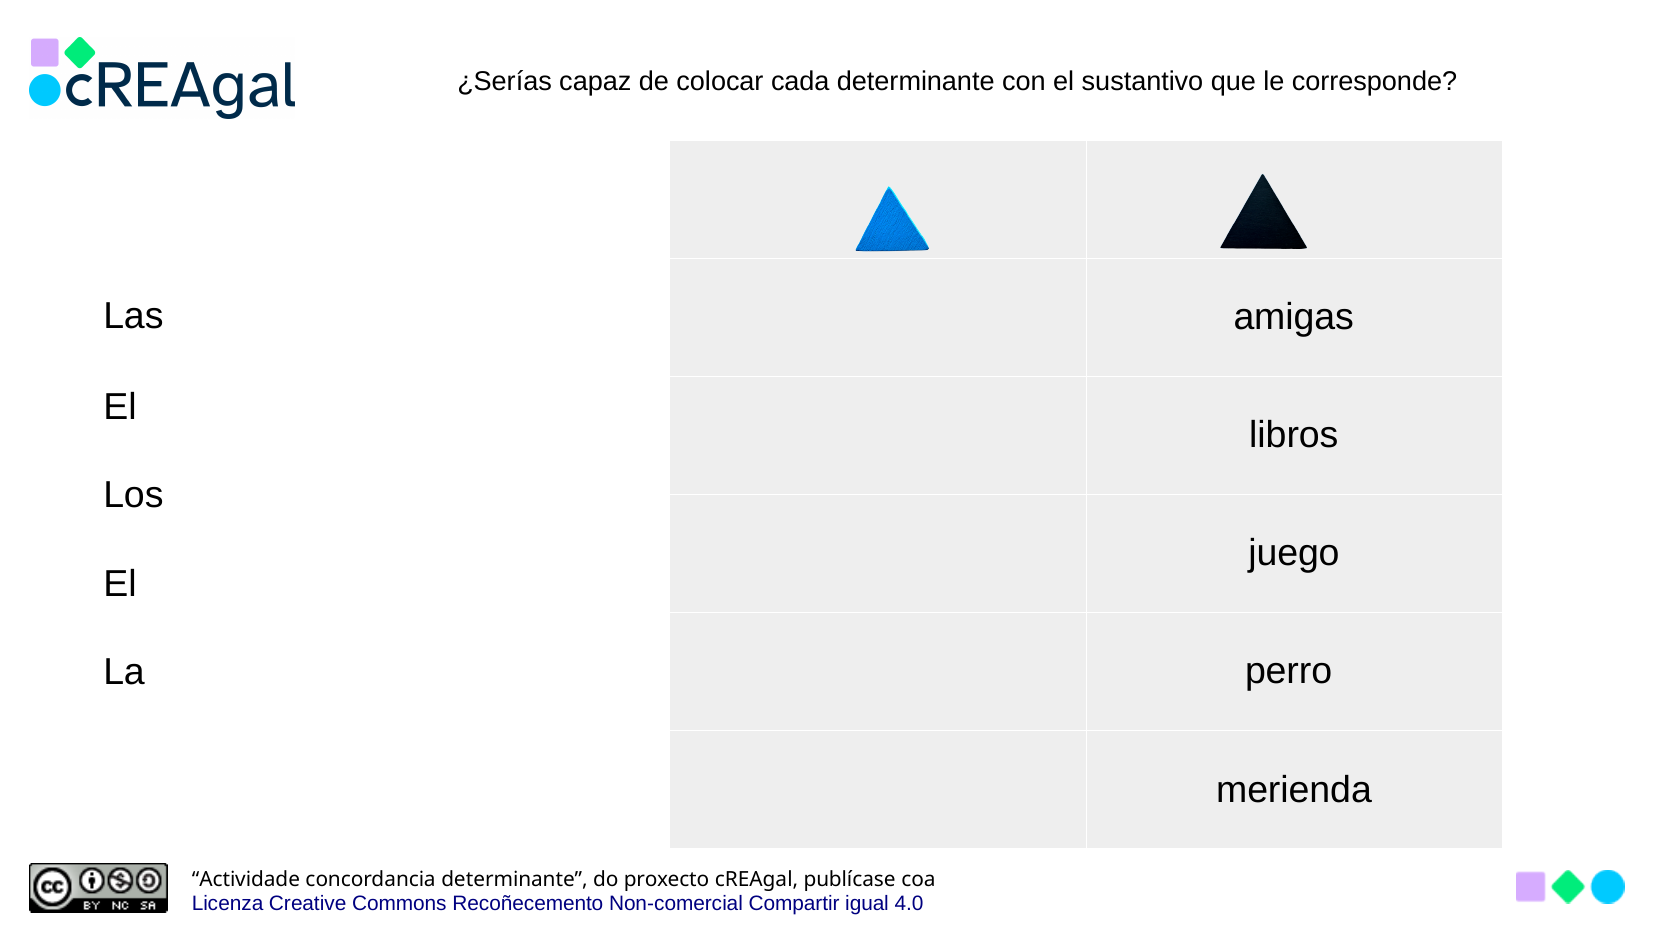

¿Serías capaz de colocar cada determinante con el sustantivo que le corresponde?
| | |
| --- | --- |
| | amigas |
| | libros |
| | juego |
| | perro |
| | merienda |
Las
El
Los
El
La
“Actividade concordancia determinante”, do proxecto cREAgal, publícase coa Licenza Creative Commons Recoñecemento Non-comercial Compartir igual 4.0